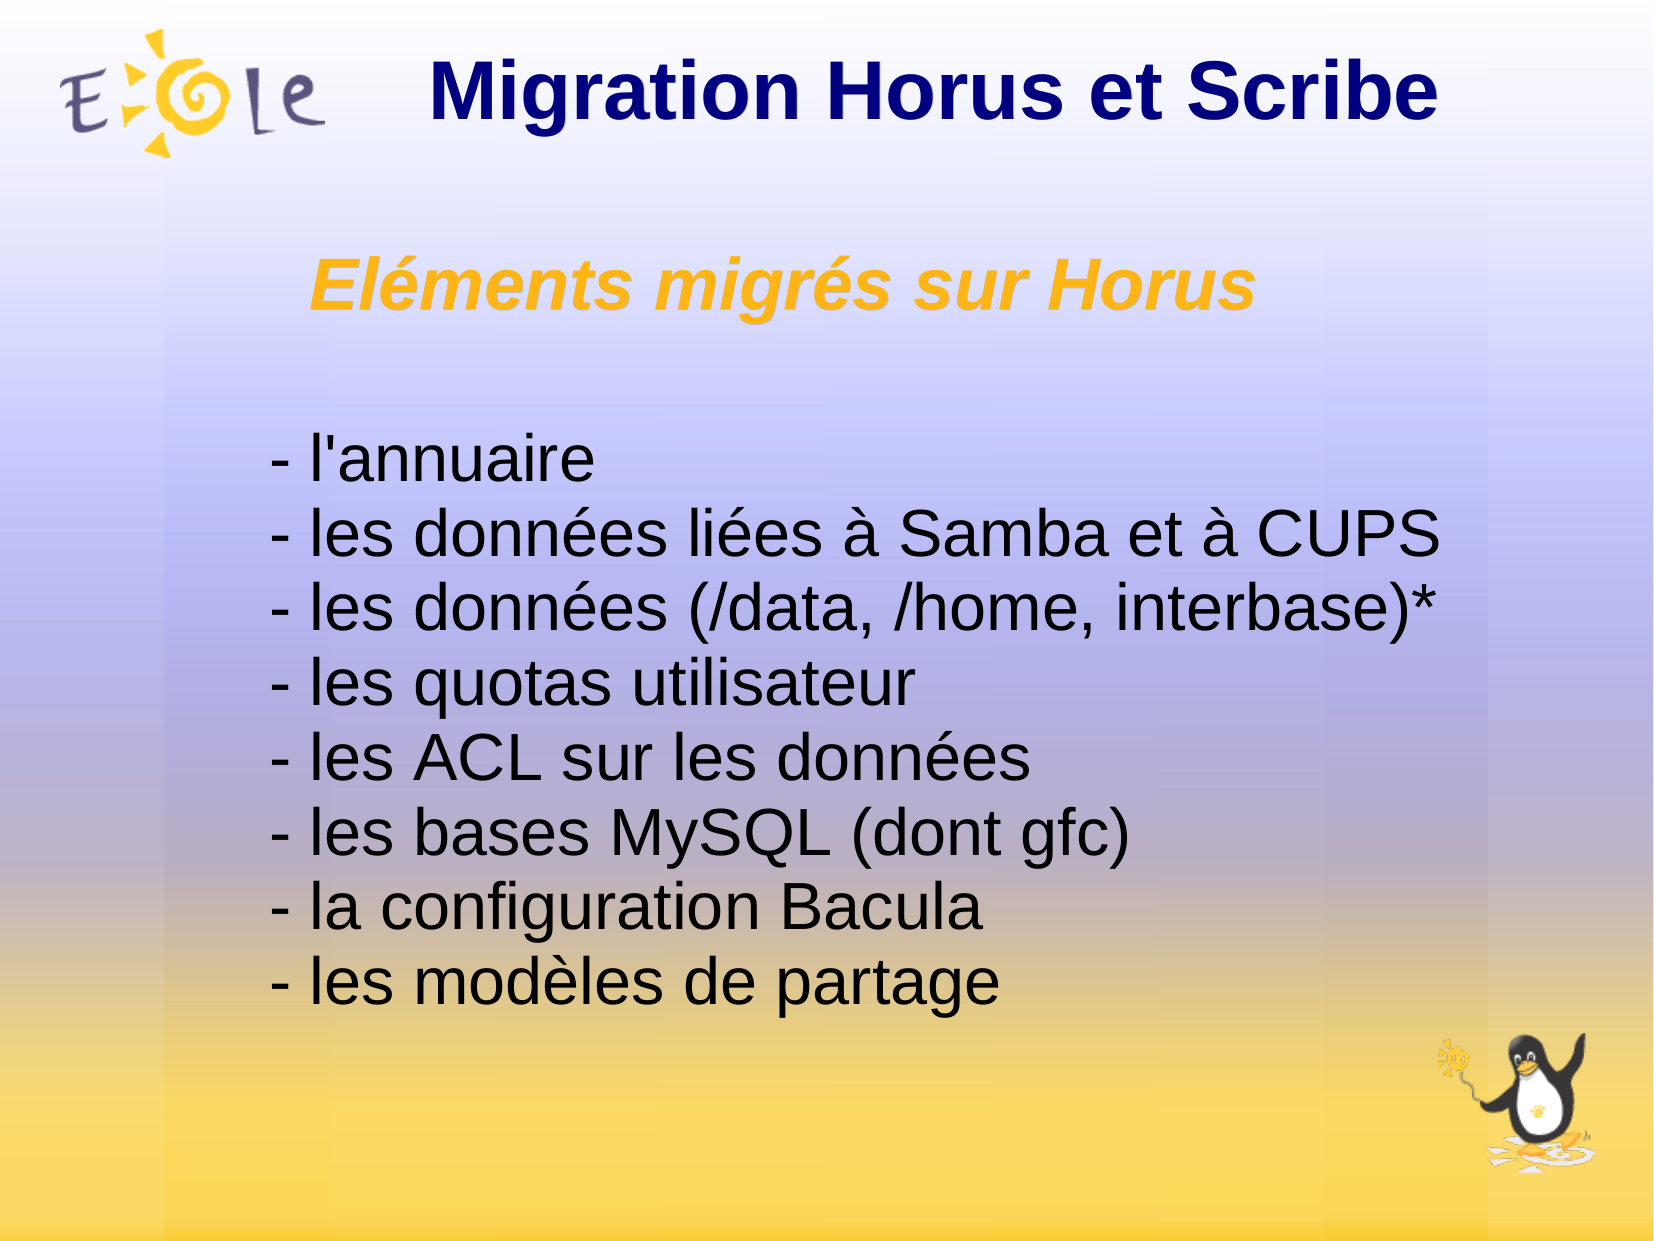

Migration Horus et Scribe
Eléments migrés sur Horus
- l'annuaire
- les données liées à Samba et à CUPS
- les données (/data, /home, interbase)*
- les quotas utilisateur
- les ACL sur les données
- les bases MySQL (dont gfc)
- la configuration Bacula
- les modèles de partage